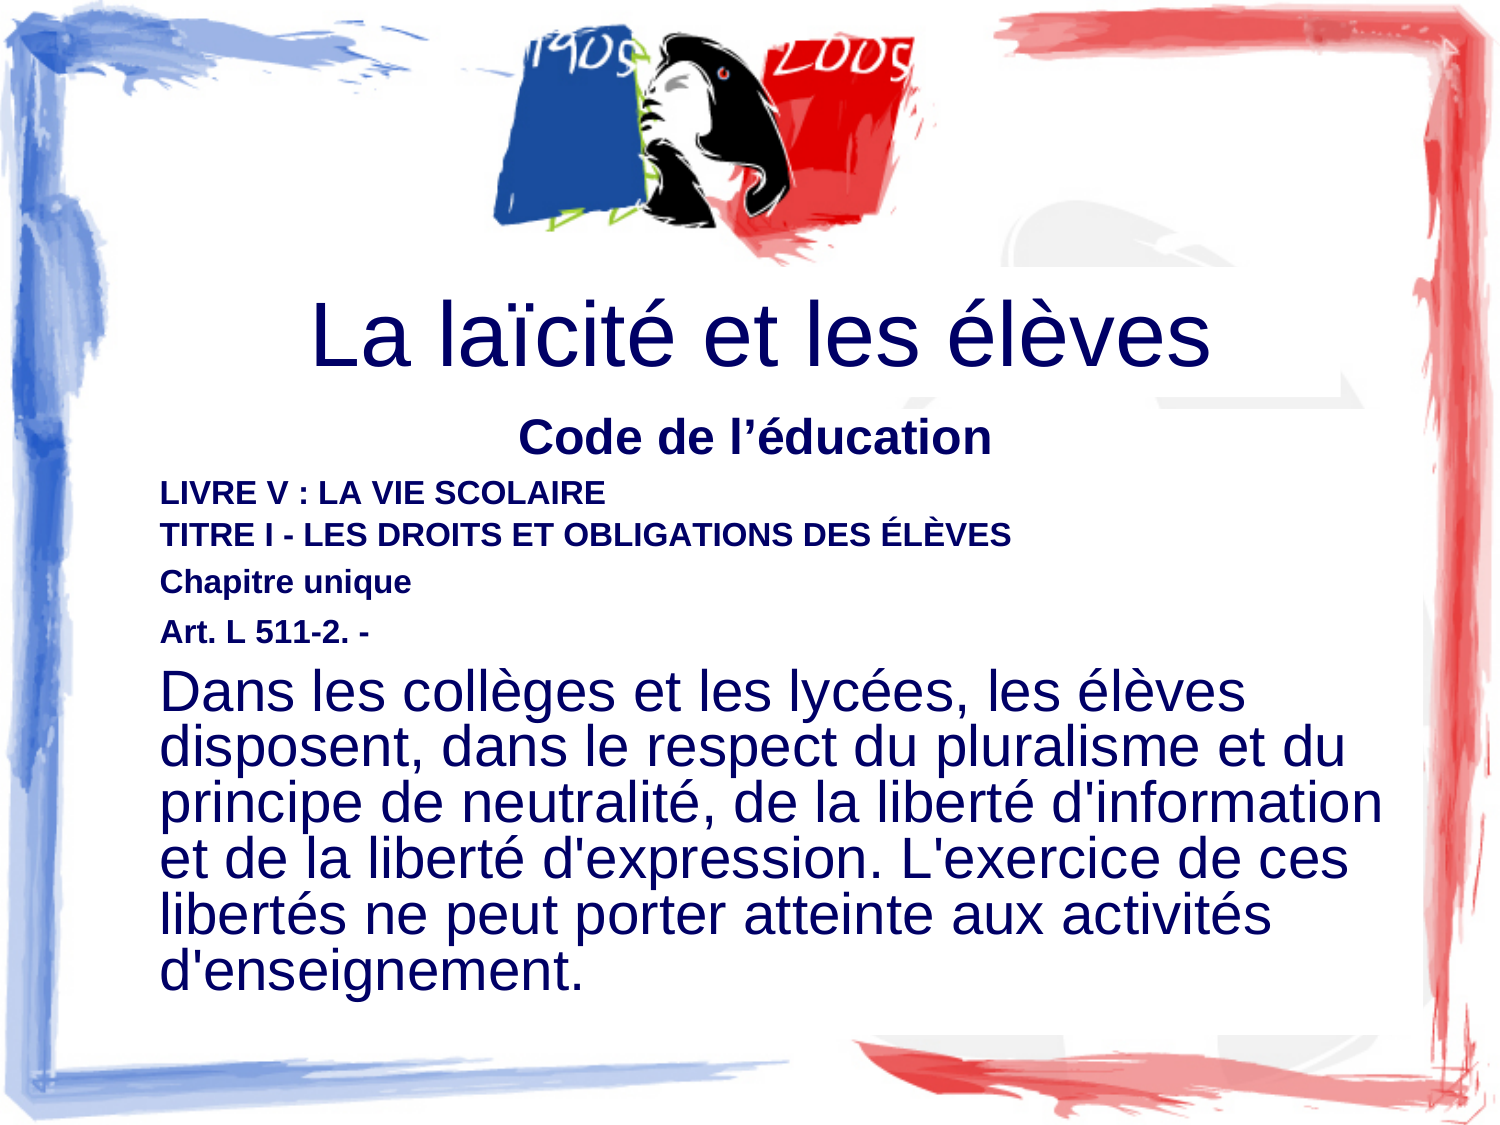

# La laïcité et les élèves
Code de l’éducation
	LIVRE V : LA VIE SCOLAIRE
	TITRE I - LES DROITS ET OBLIGATIONS DES ÉLÈVES
	Chapitre unique
	Art. L 511-2. -
	Dans les collèges et les lycées, les élèves disposent, dans le respect du pluralisme et du principe de neutralité, de la liberté d'information et de la liberté d'expression. L'exercice de ces libertés ne peut porter atteinte aux activités d'enseignement.